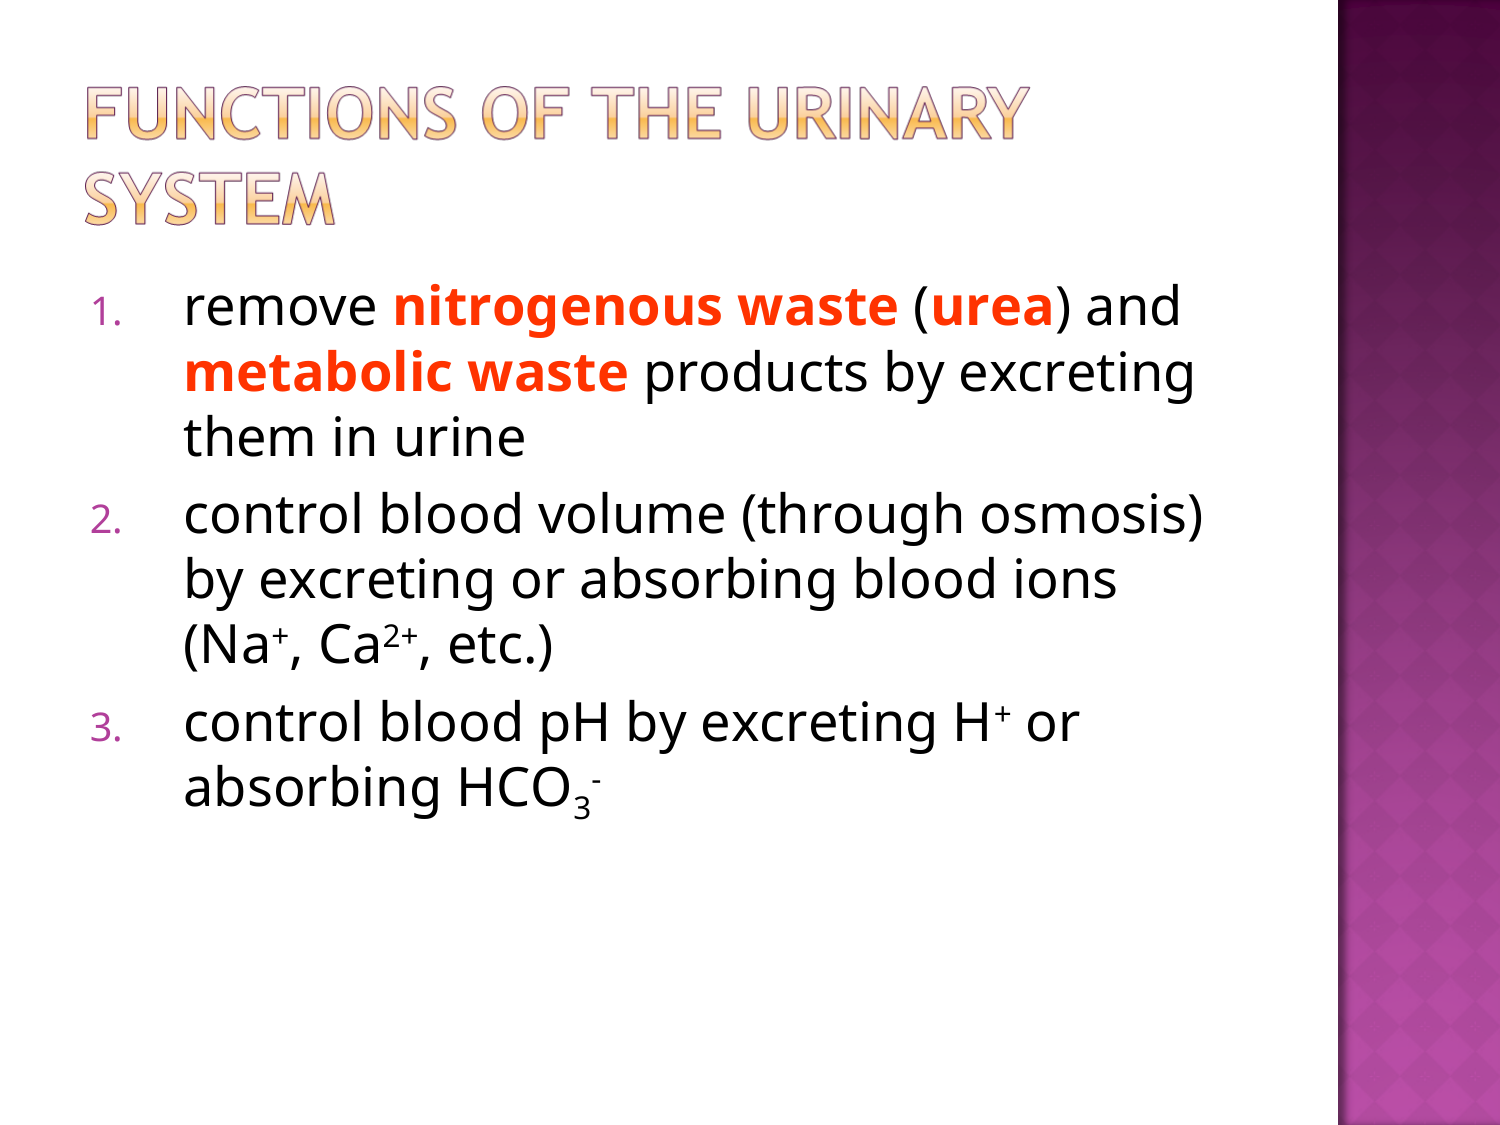

# remove nitrogenous waste (urea) and metabolic waste products by excreting them in urine
control blood volume (through osmosis) by excreting or absorbing blood ions (Na+, Ca2+, etc.)
control blood pH by excreting H+ or absorbing HCO3-